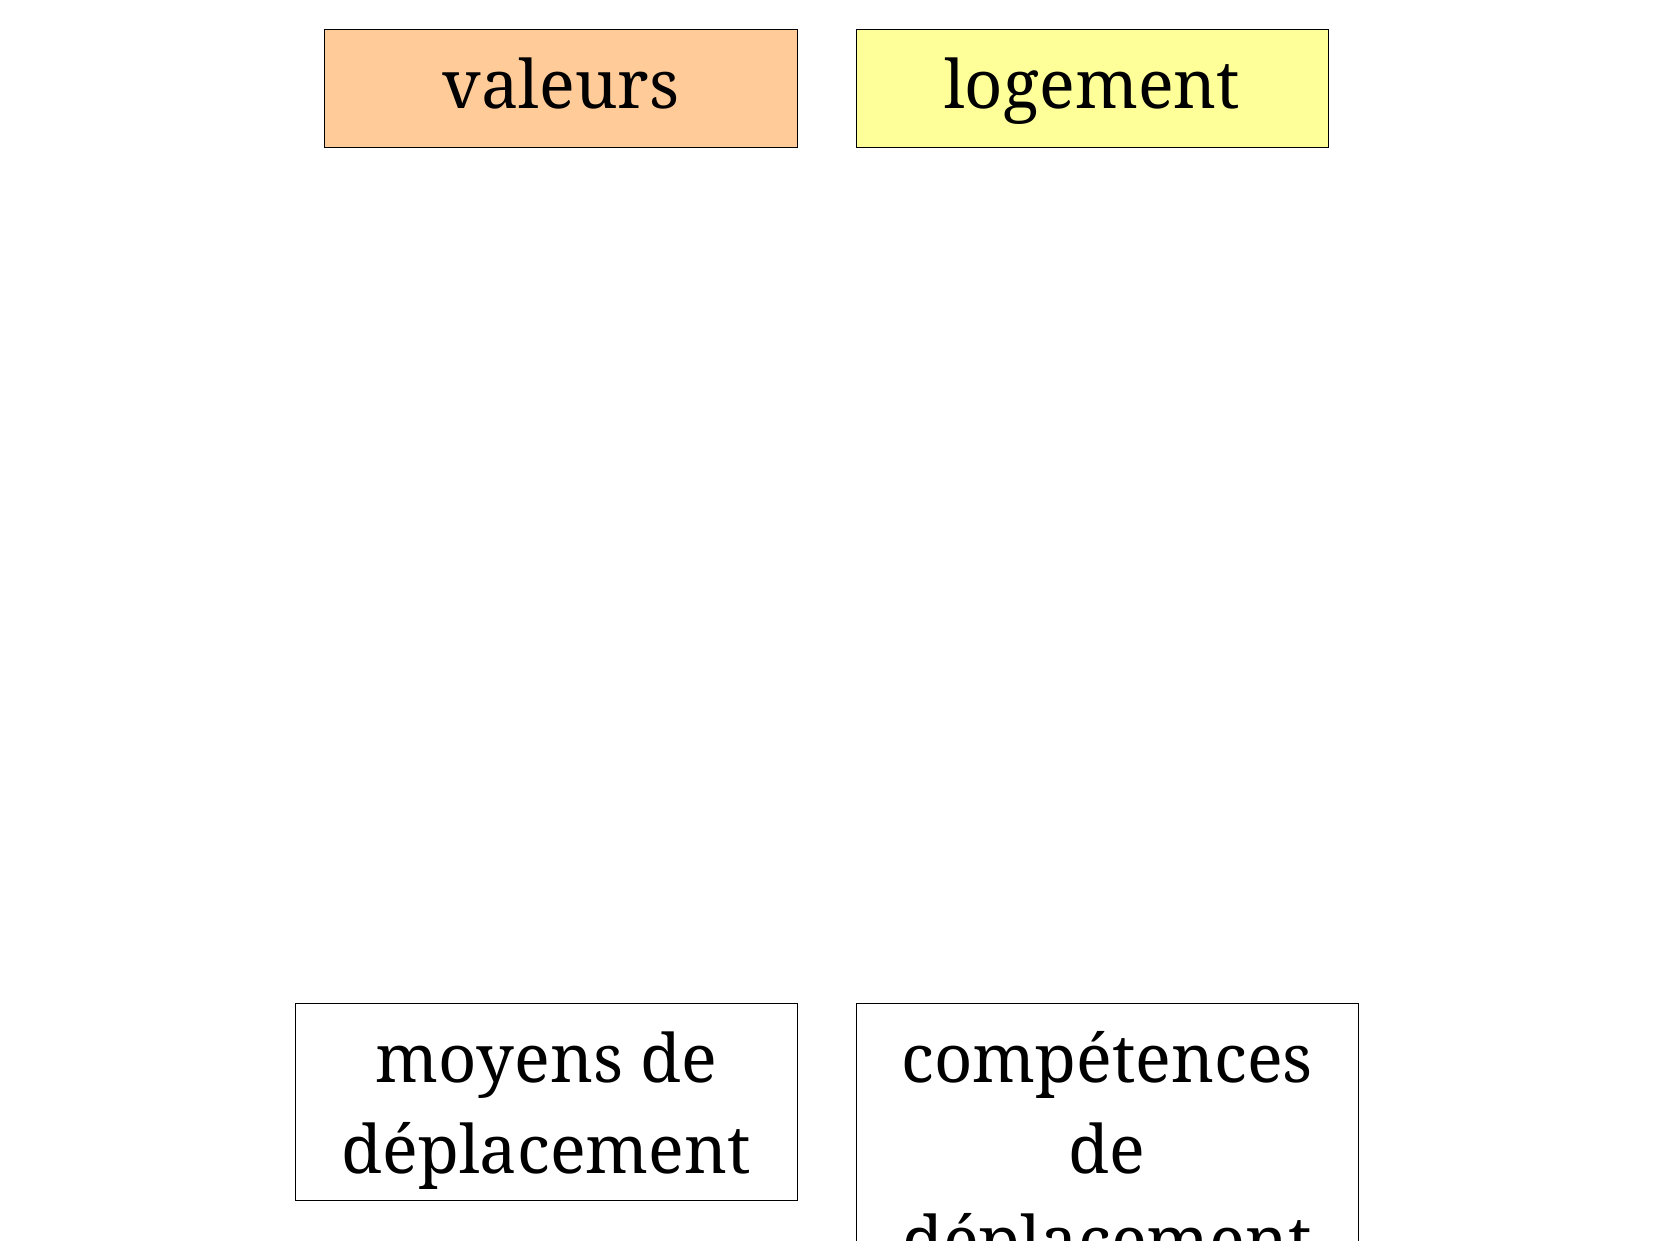

valeurs
logement
moyens de déplacement
compétences de déplacement